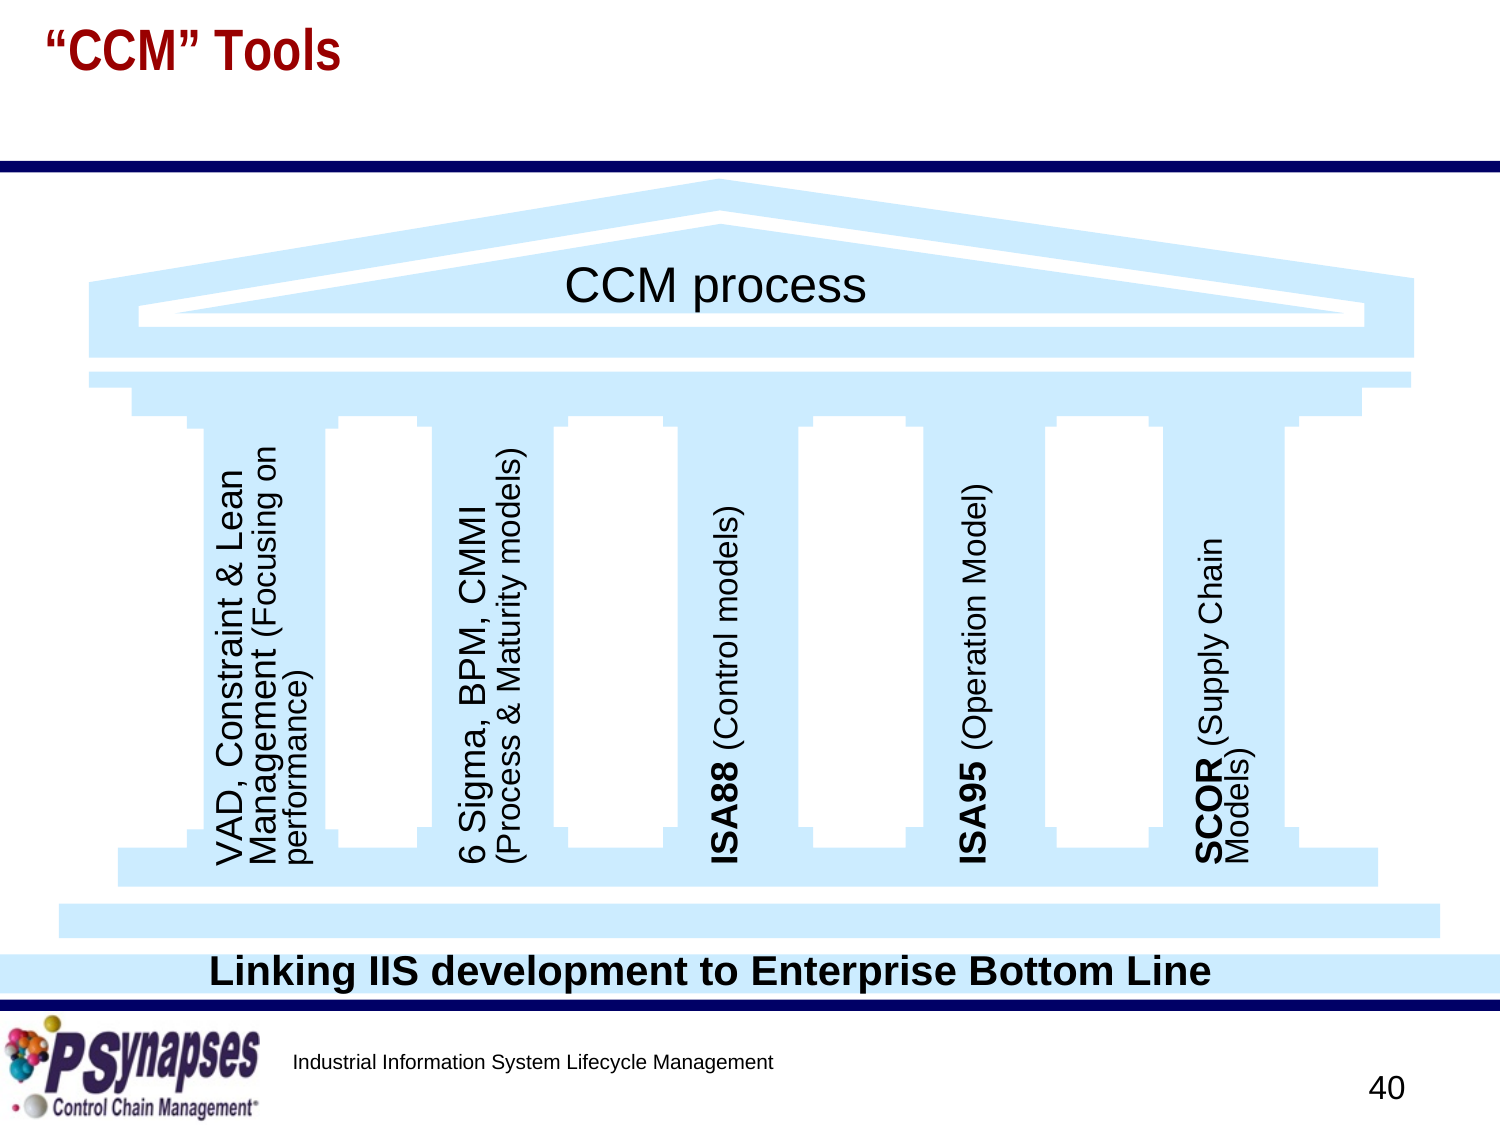

# “CCM” Tools
CCM process
VAD, Constraint & Lean Management (Focusing on performance)
6 Sigma, BPM, CMMI (Process & Maturity models)
SCOR (Supply Chain Models)
ISA95 (Operation Model)
ISA88 (Control models)
Linking IIS development to Enterprise Bottom Line